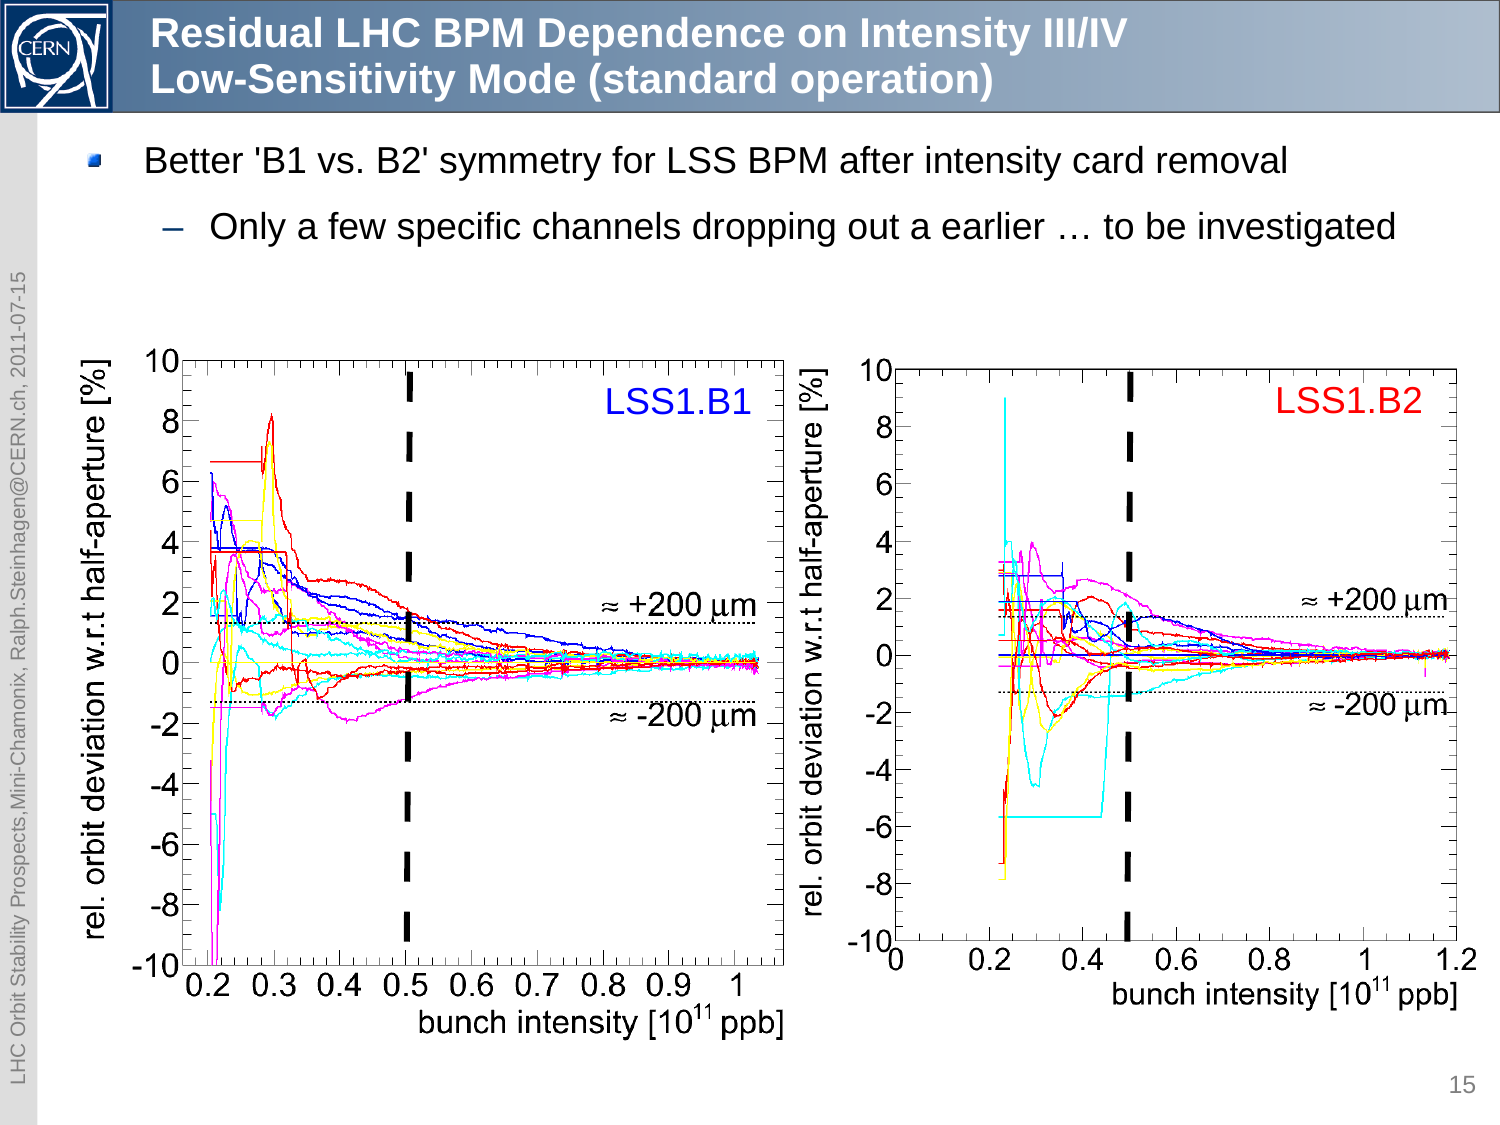

# Residual LHC BPM Dependence on Intensity III/IV Low-Sensitivity Mode (standard operation)
Better 'B1 vs. B2' symmetry for LSS BPM after intensity card removal
Only a few specific channels dropping out a earlier … to be investigated
LSS1.B2
LSS1.B1